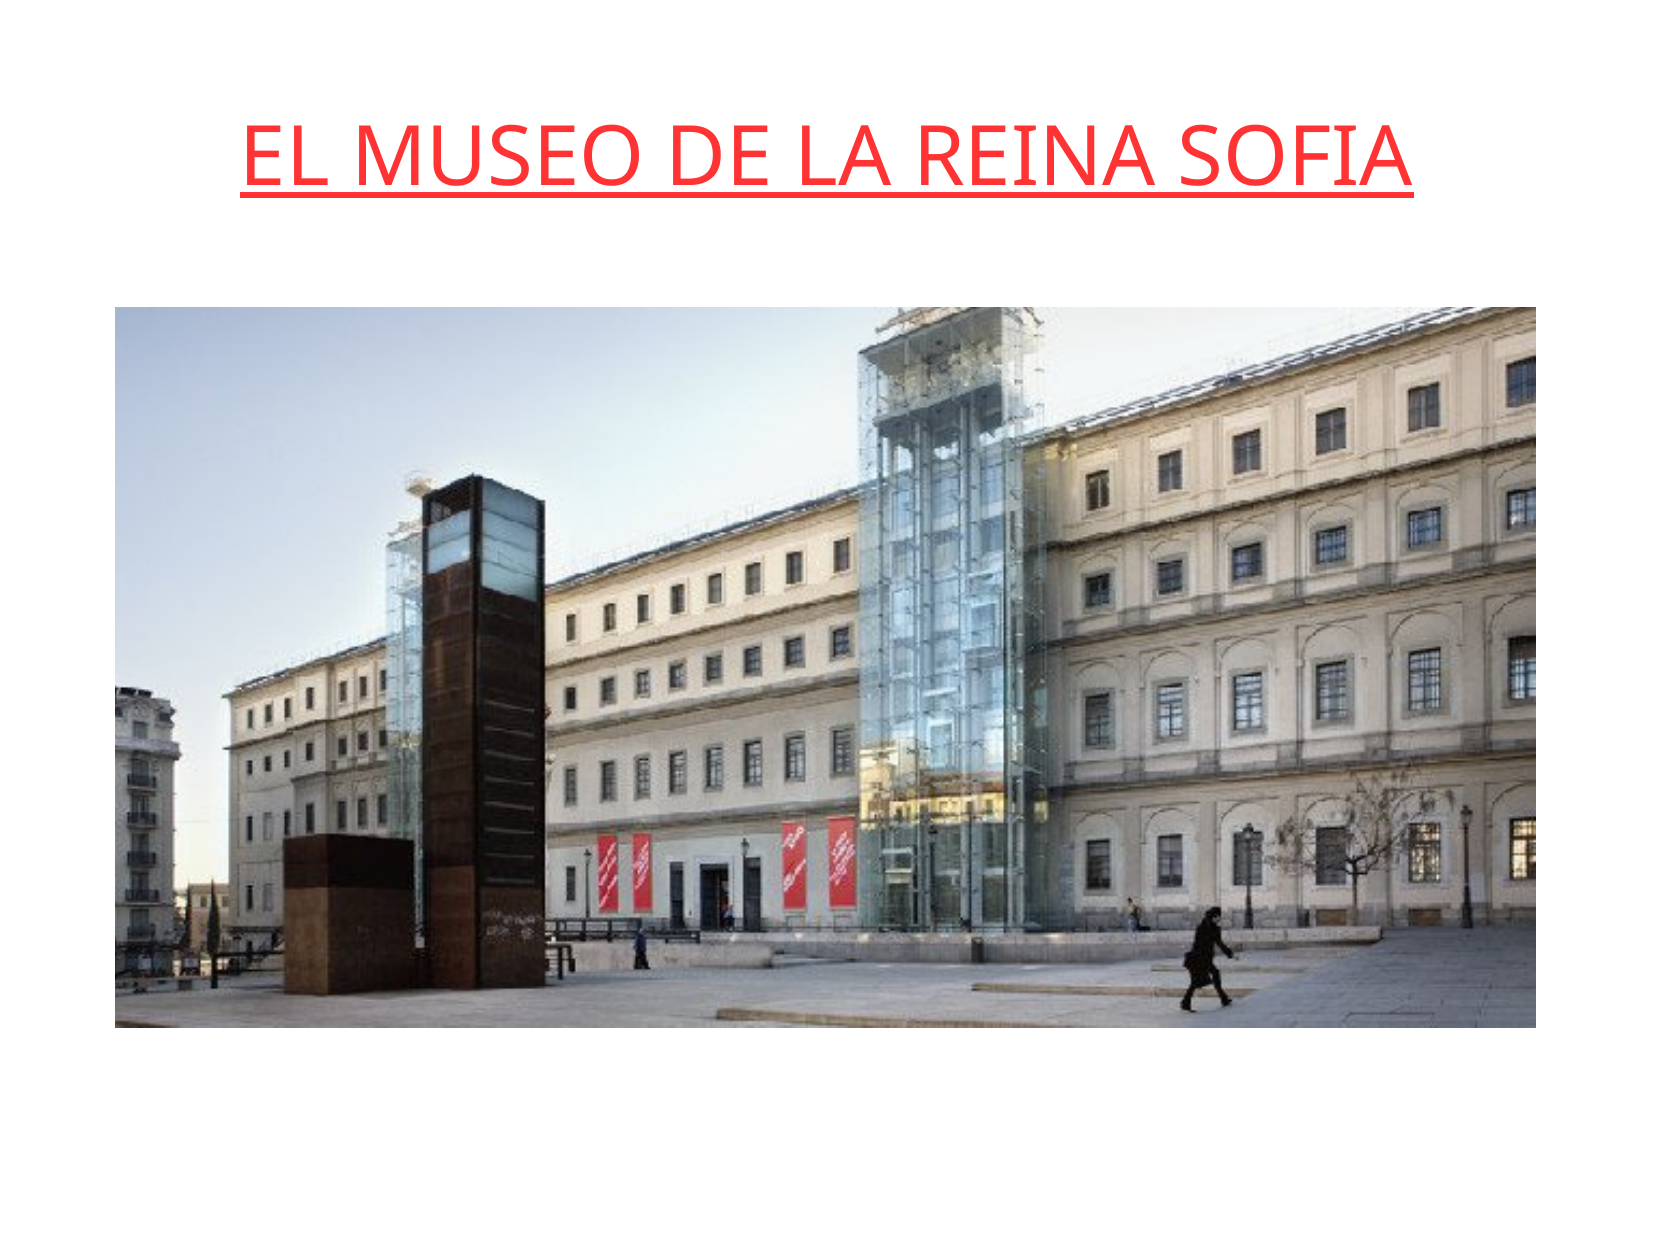

# EL MUSEO DE LA REINA SOFIA